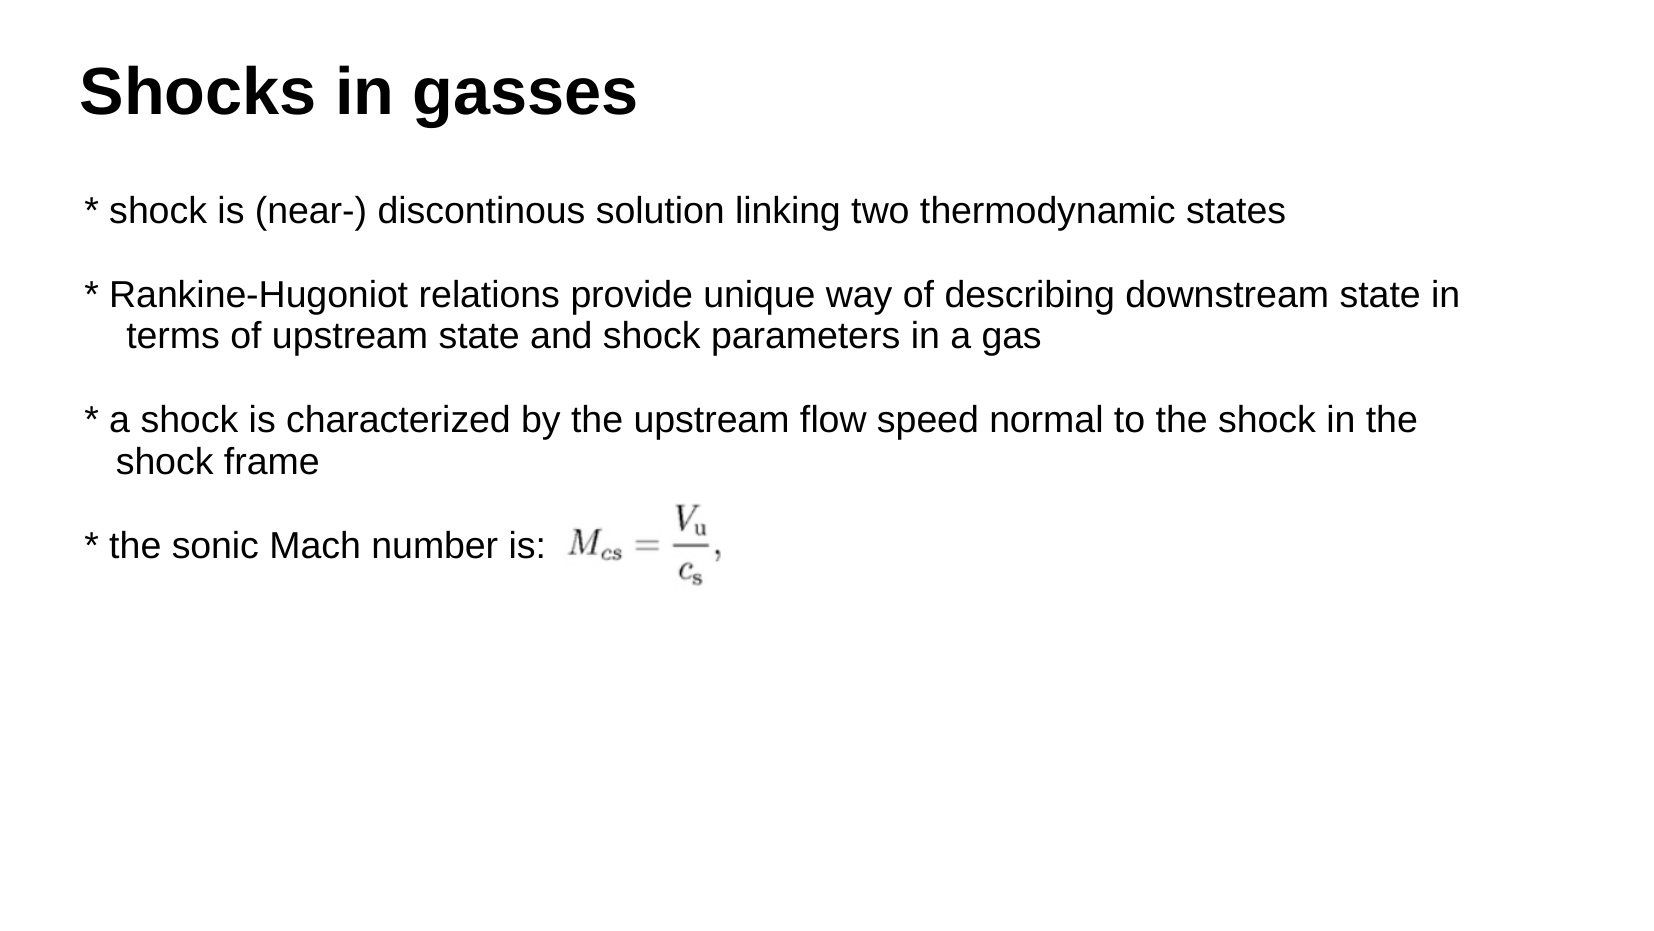

Shocks in gasses
* shock is (near-) discontinous solution linking two thermodynamic states
* Rankine-Hugoniot relations provide unique way of describing downstream state in
 terms of upstream state and shock parameters in a gas
* a shock is characterized by the upstream flow speed normal to the shock in the
 shock frame
* the sonic Mach number is: